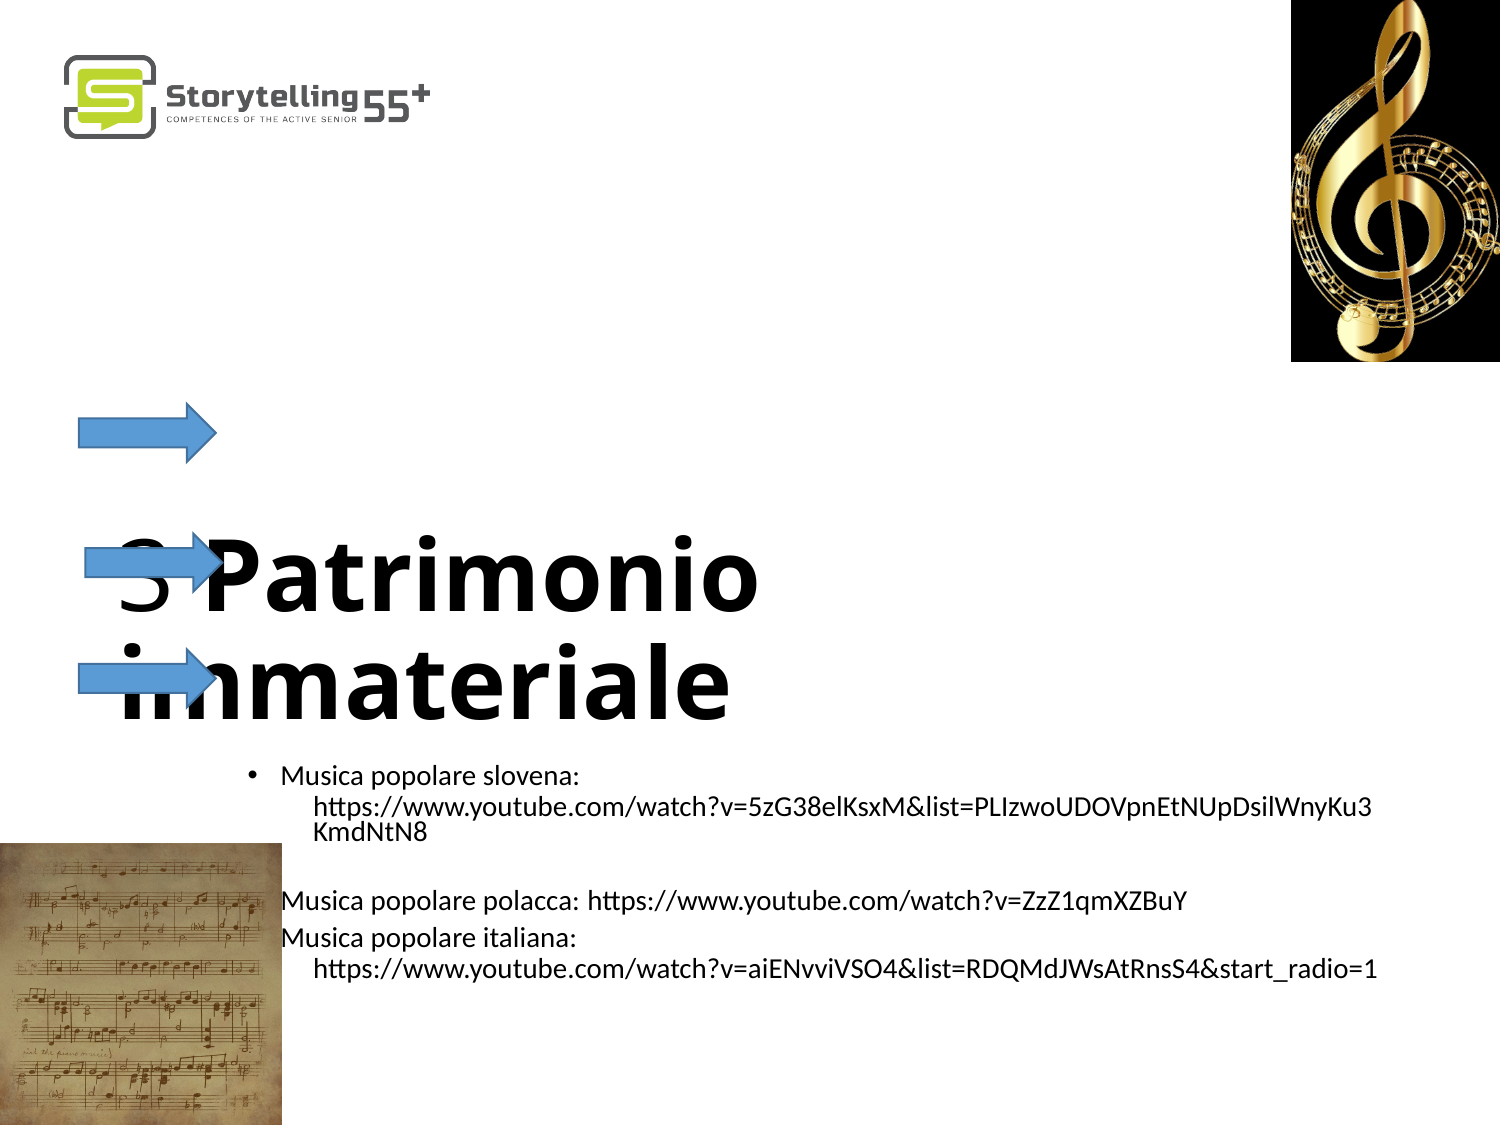

# 3 Patrimonio immateriale
Musica popolare slovena: https://www.youtube.com/watch?v=5zG38elKsxM&list=PLIzwoUDOVpnEtNUpDsilWnyKu3KmdNtN8
Musica popolare polacca: https://www.youtube.com/watch?v=ZzZ1qmXZBuY
Musica popolare italiana: https://www.youtube.com/watch?v=aiENvviVSO4&list=RDQMdJWsAtRnsS4&start_radio=1